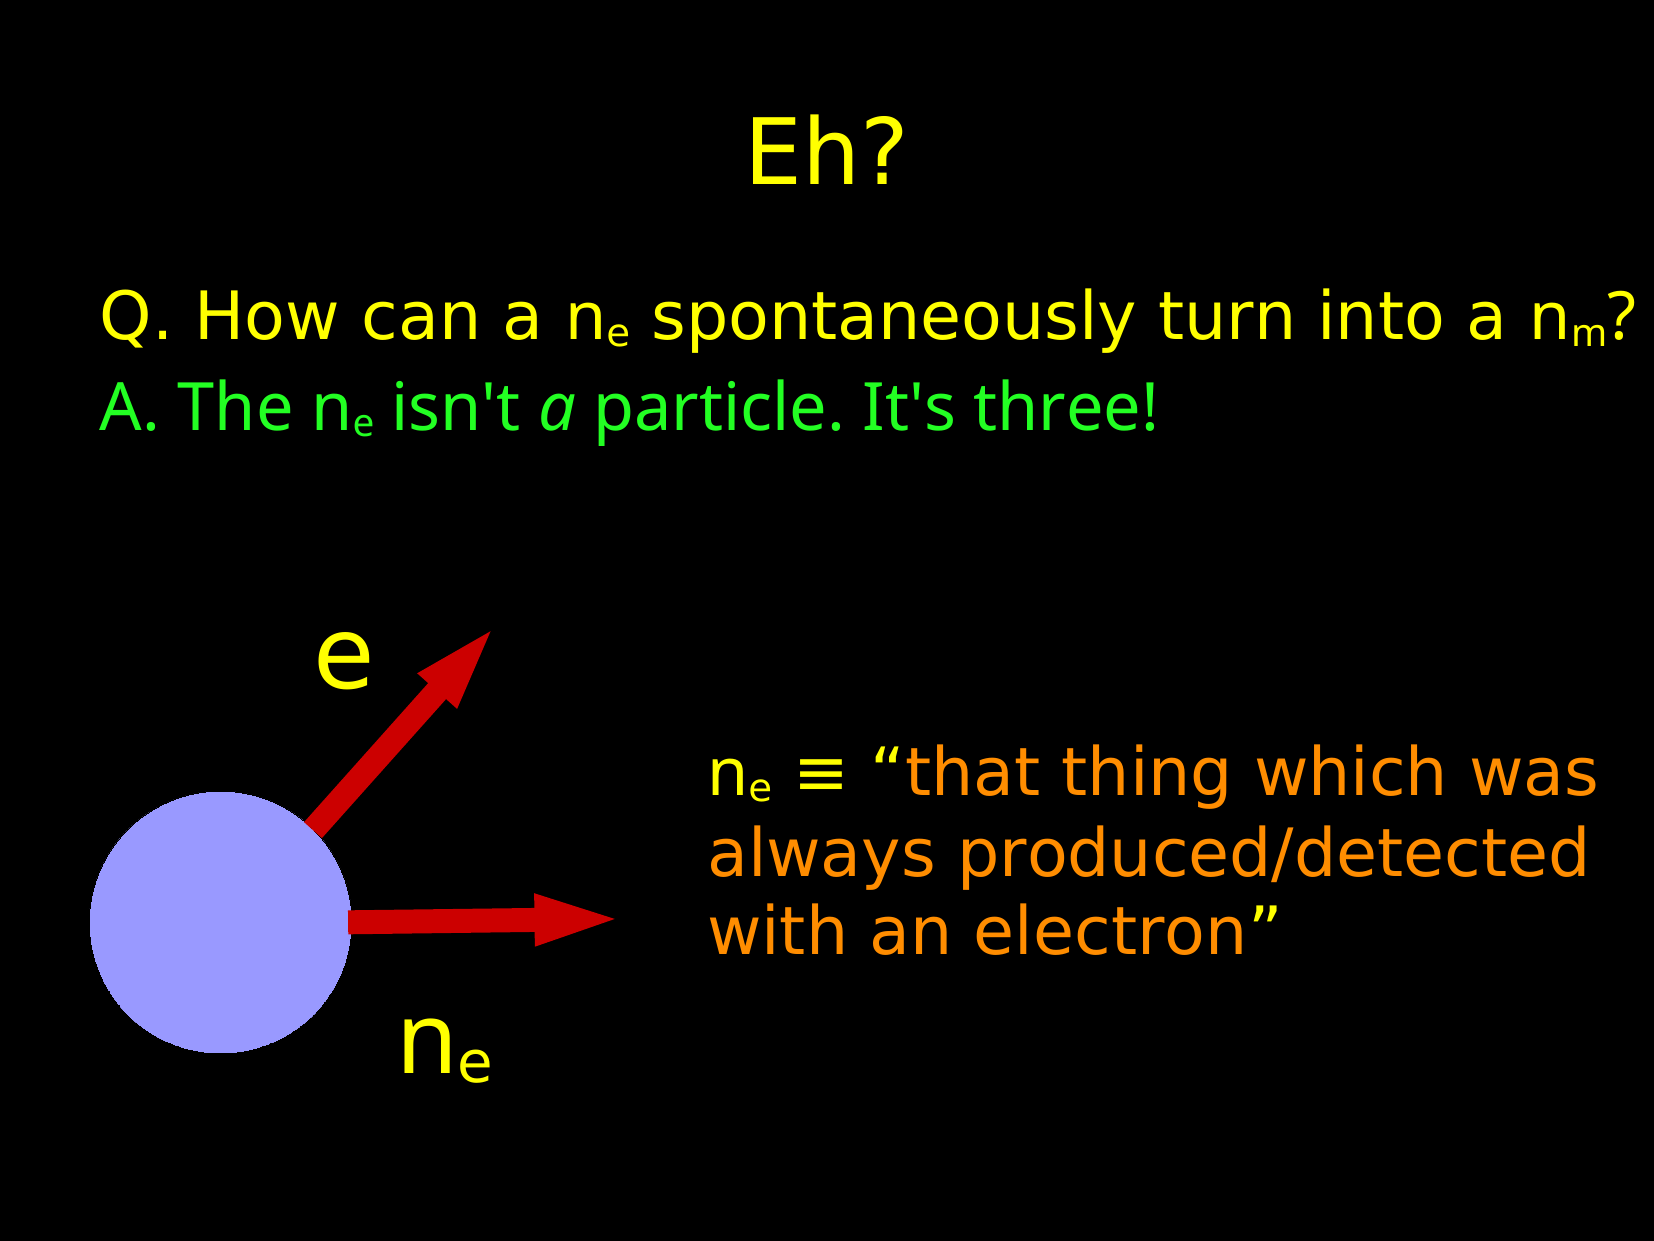

# Eh?
Q. How can a ne spontaneously turn into a nm?
A. The ne isn't a particle. It's three!
e
ne
ne ≡ “that thing which was
always produced/detected
with an electron”